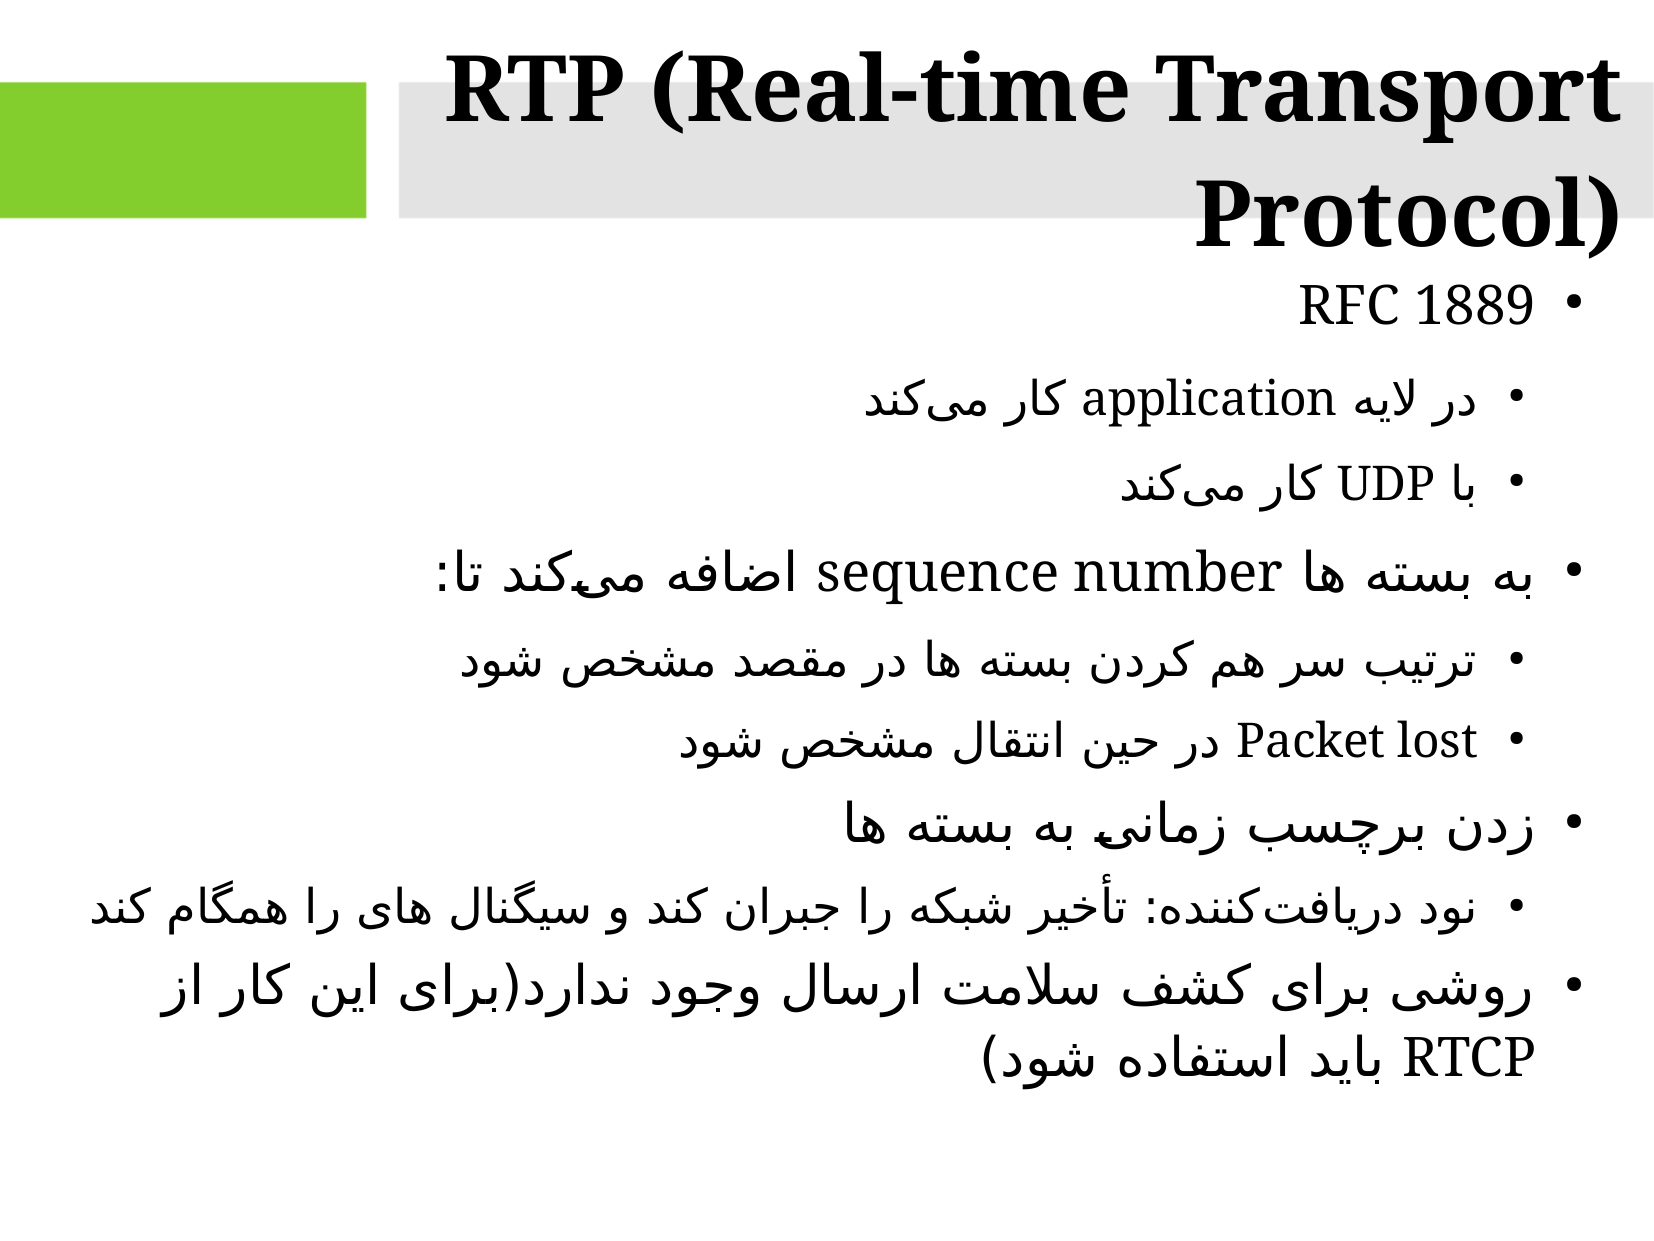

# RTP (Real-time Transport Protocol)
RFC 1889
در لایه application کار می‌کند
با UDP کار می‌کند
به بسته ها sequence number اضافه می‌کند تا:
ترتیب سر هم کردن بسته ها در مقصد مشخص شود
Packet lost در حین انتقال مشخص شود
زدن برچسب زمانی به بسته ها
نود دریافت‌کننده: تأخیر شبکه را جبران کند و سیگنال های را همگام کند
روشی برای کشف سلامت ارسال وجود ندارد(برای این کار از RTCP باید استفاده شود)